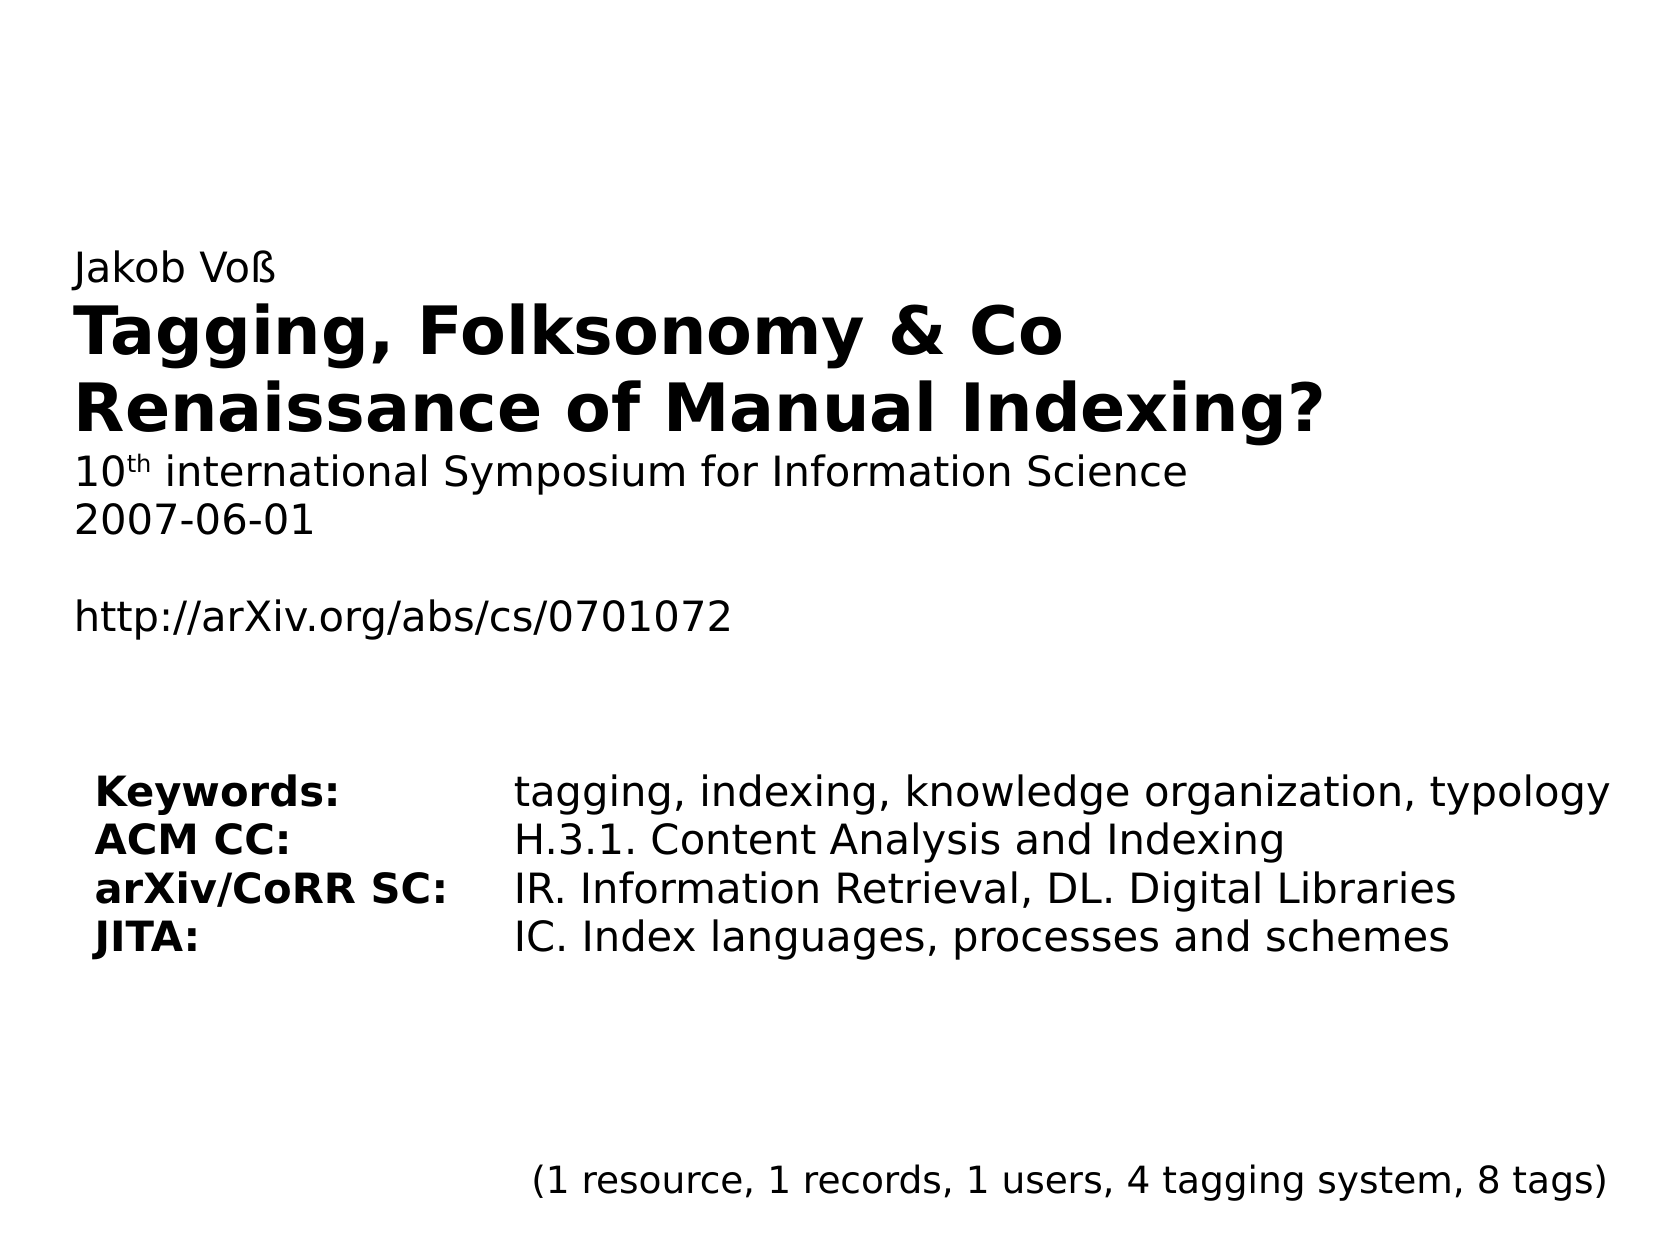

Jakob Voß
Tagging, Folksonomy & Co
Renaissance of Manual Indexing?
10th international Symposium for Information Science
2007-06-01
http://arXiv.org/abs/cs/0701072
# Keywords:	tagging, indexing, knowledge organization, typology
ACM CC:	H.3.1. Content Analysis and Indexing
arXiv/CoRR SC:	IR. Information Retrieval, DL. Digital Libraries
JITA:	IC. Index languages, processes and schemes
(1 resource, 1 records, 1 users, 4 tagging system, 8 tags)